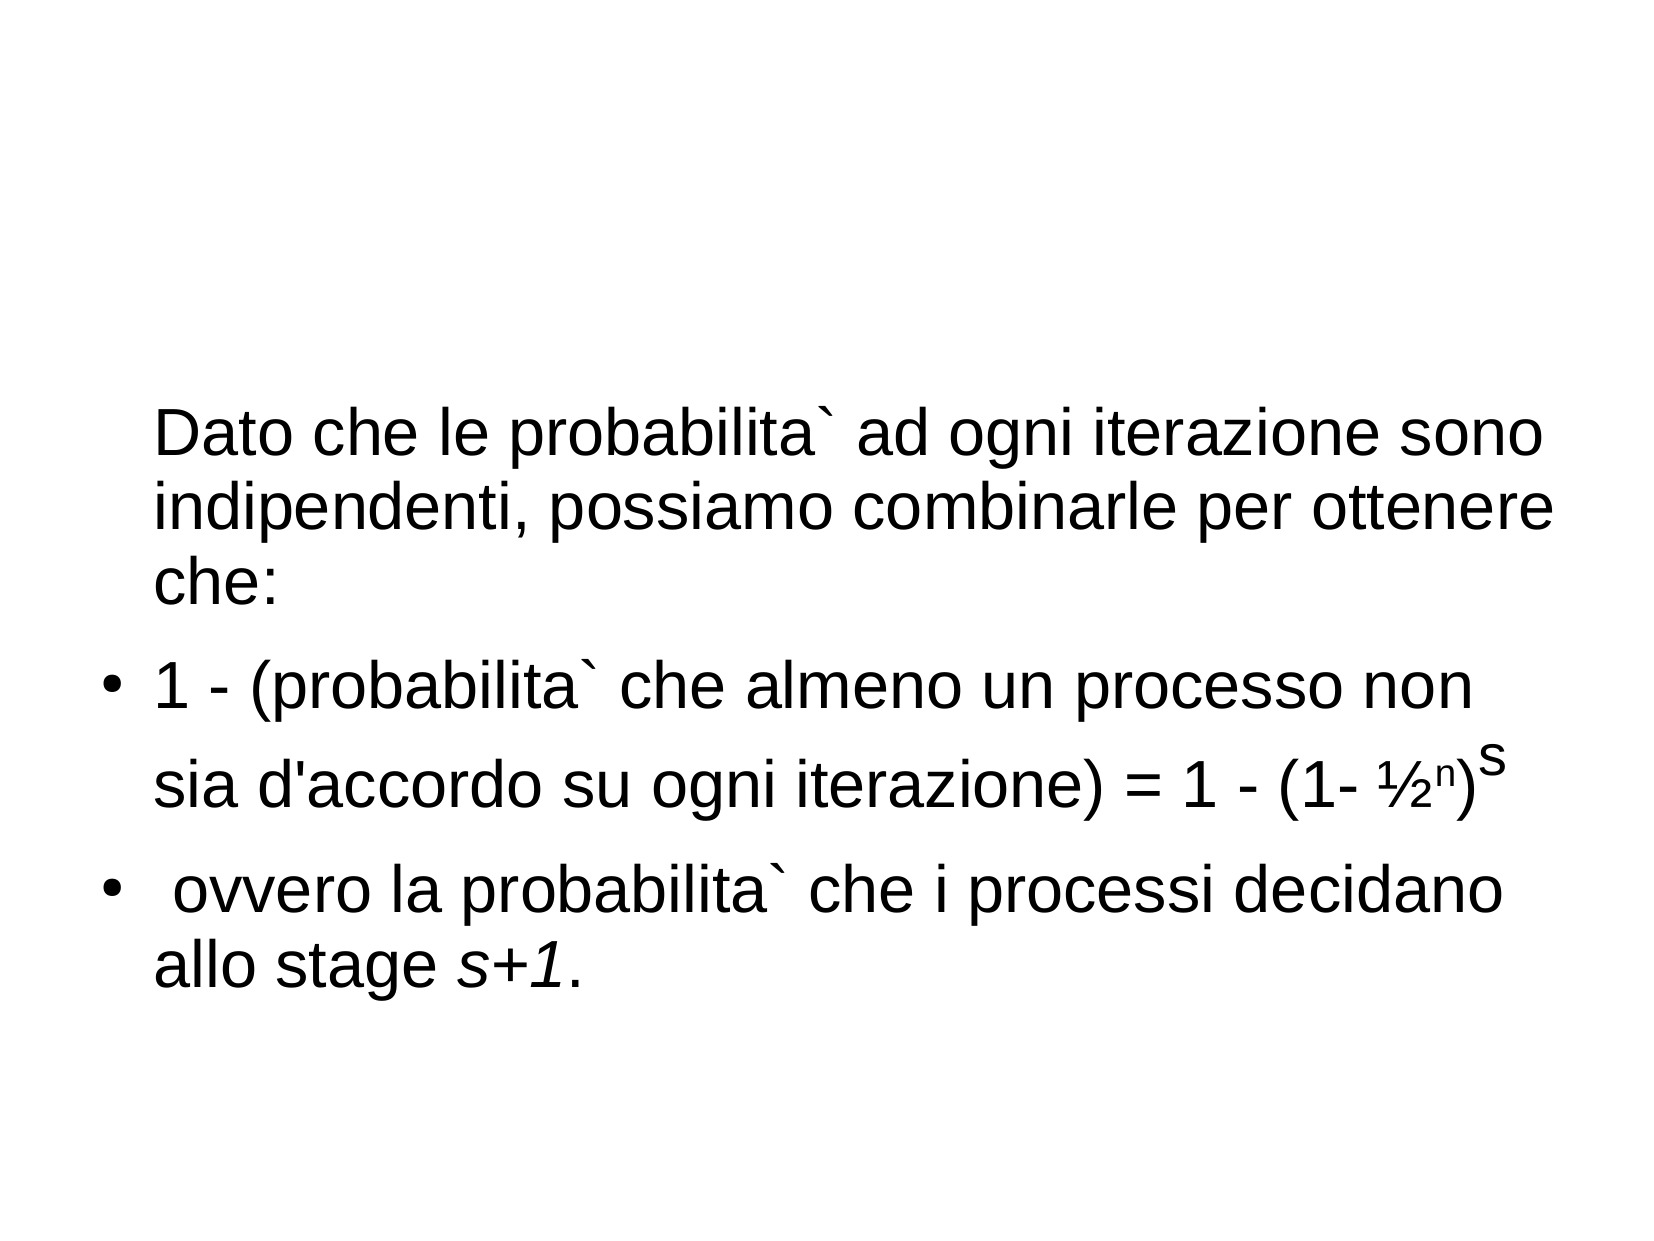

#
Dato che le probabilita` ad ogni iterazione sono indipendenti, possiamo combinarle per ottenere che:
1 - (probabilita` che almeno un processo non sia d'accordo su ogni iterazione) = 1 - (1- ½n)s
 ovvero la probabilita` che i processi decidano allo stage s+1.